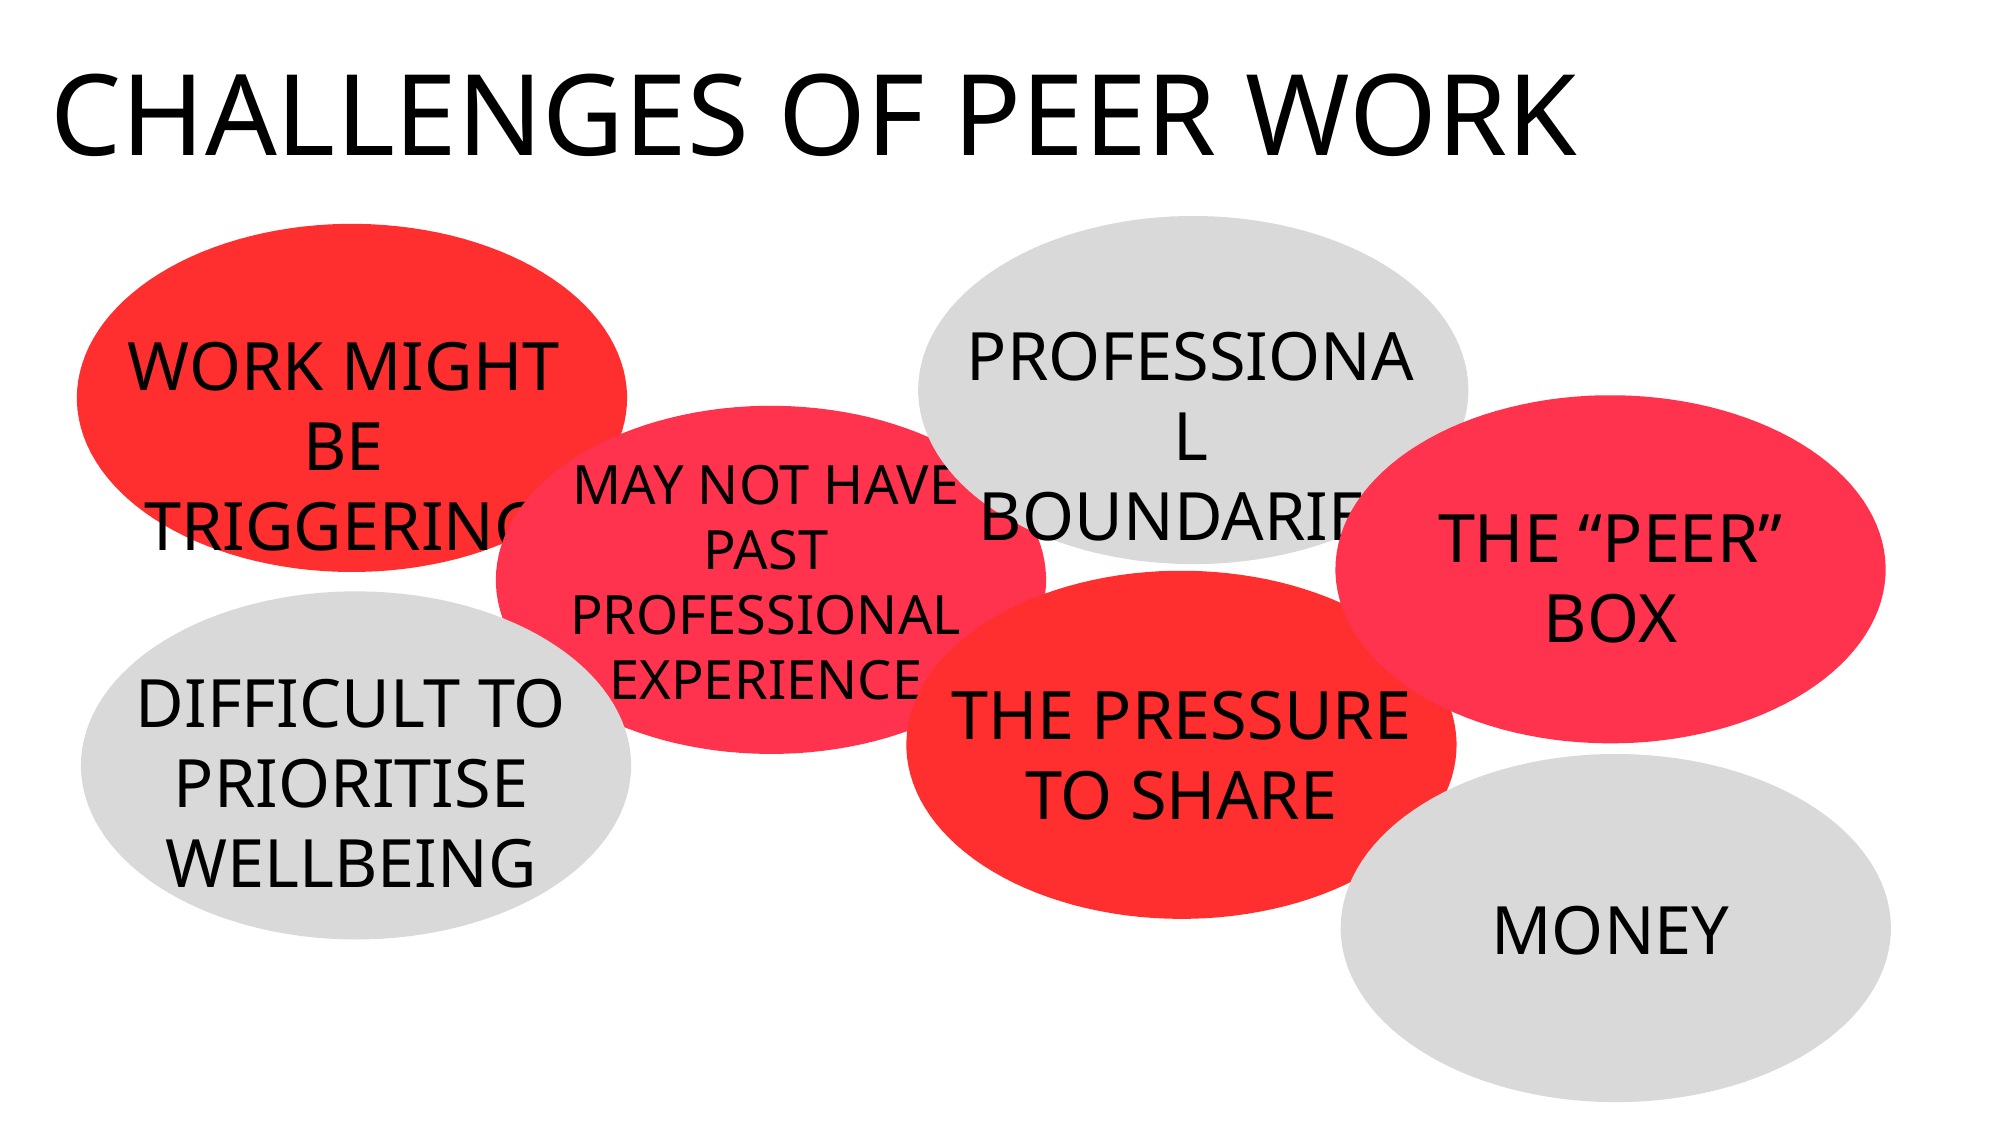

CHALLENGES OF PEER WORK
PROFESSIONAL BOUNDARIES
WORK MIGHT BE TRIGGERING
MAY NOT HAVE PAST PROFESSIONAL EXPERIENCE
THE “PEER” BOX
DIFFICULT TO PRIORITISE WELLBEING
THE PRESSURE TO SHARE
MONEY